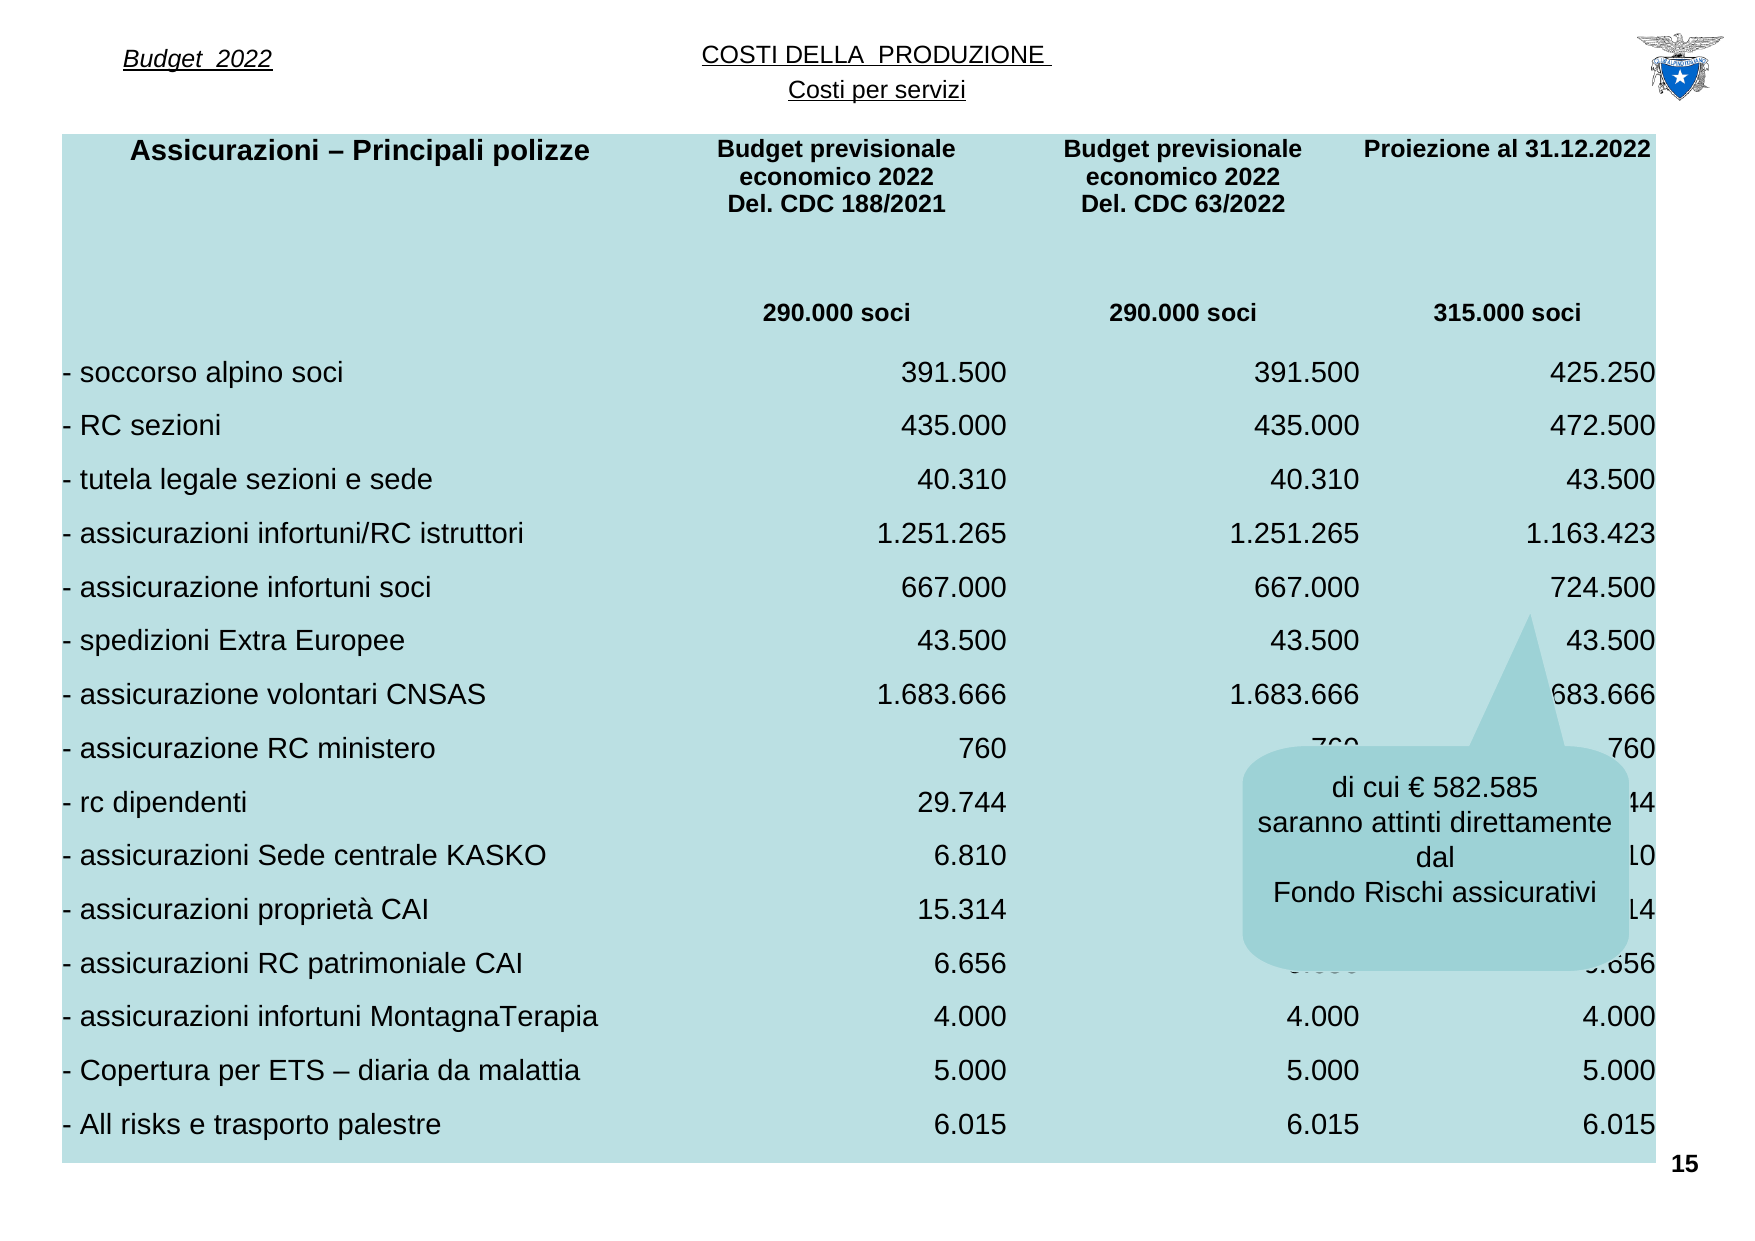

COSTI DELLA PRODUZIONE
Costi per servizi
Budget 2022
| Assicurazioni – Principali polizze | Budget previsionale economico 2022 Del. CDC 188/2021 | Budget previsionale economico 2022 Del. CDC 63/2022 | Proiezione al 31.12.2022 |
| --- | --- | --- | --- |
| | 290.000 soci | 290.000 soci | 315.000 soci |
| - soccorso alpino soci | 391.500 | 391.500 | 425.250 |
| - RC sezioni | 435.000 | 435.000 | 472.500 |
| - tutela legale sezioni e sede | 40.310 | 40.310 | 43.500 |
| - assicurazioni infortuni/RC istruttori | 1.251.265 | 1.251.265 | 1.163.423 |
| - assicurazione infortuni soci | 667.000 | 667.000 | 724.500 |
| - spedizioni Extra Europee | 43.500 | 43.500 | 43.500 |
| - assicurazione volontari CNSAS | 1.683.666 | 1.683.666 | 1.683.666 |
| - assicurazione RC ministero | 760 | 760 | 760 |
| - rc dipendenti | 29.744 | 29.744 | 29.744 |
| - assicurazioni Sede centrale KASKO | 6.810 | 6.810 | 6.810 |
| - assicurazioni proprietà CAI | 15.314 | 15.314 | 15.314 |
| - assicurazioni RC patrimoniale CAI | 6.656 | 6.656 | 6.656 |
| - assicurazioni infortuni MontagnaTerapia | 4.000 | 4.000 | 4.000 |
| - Copertura per ETS – diaria da malattia | 5.000 | 5.000 | 5.000 |
| - All risks e trasporto palestre | 6.015 | 6.015 | 6.015 |
di cui € 582.585
saranno attinti direttamente dal
Fondo Rischi assicurativi
15